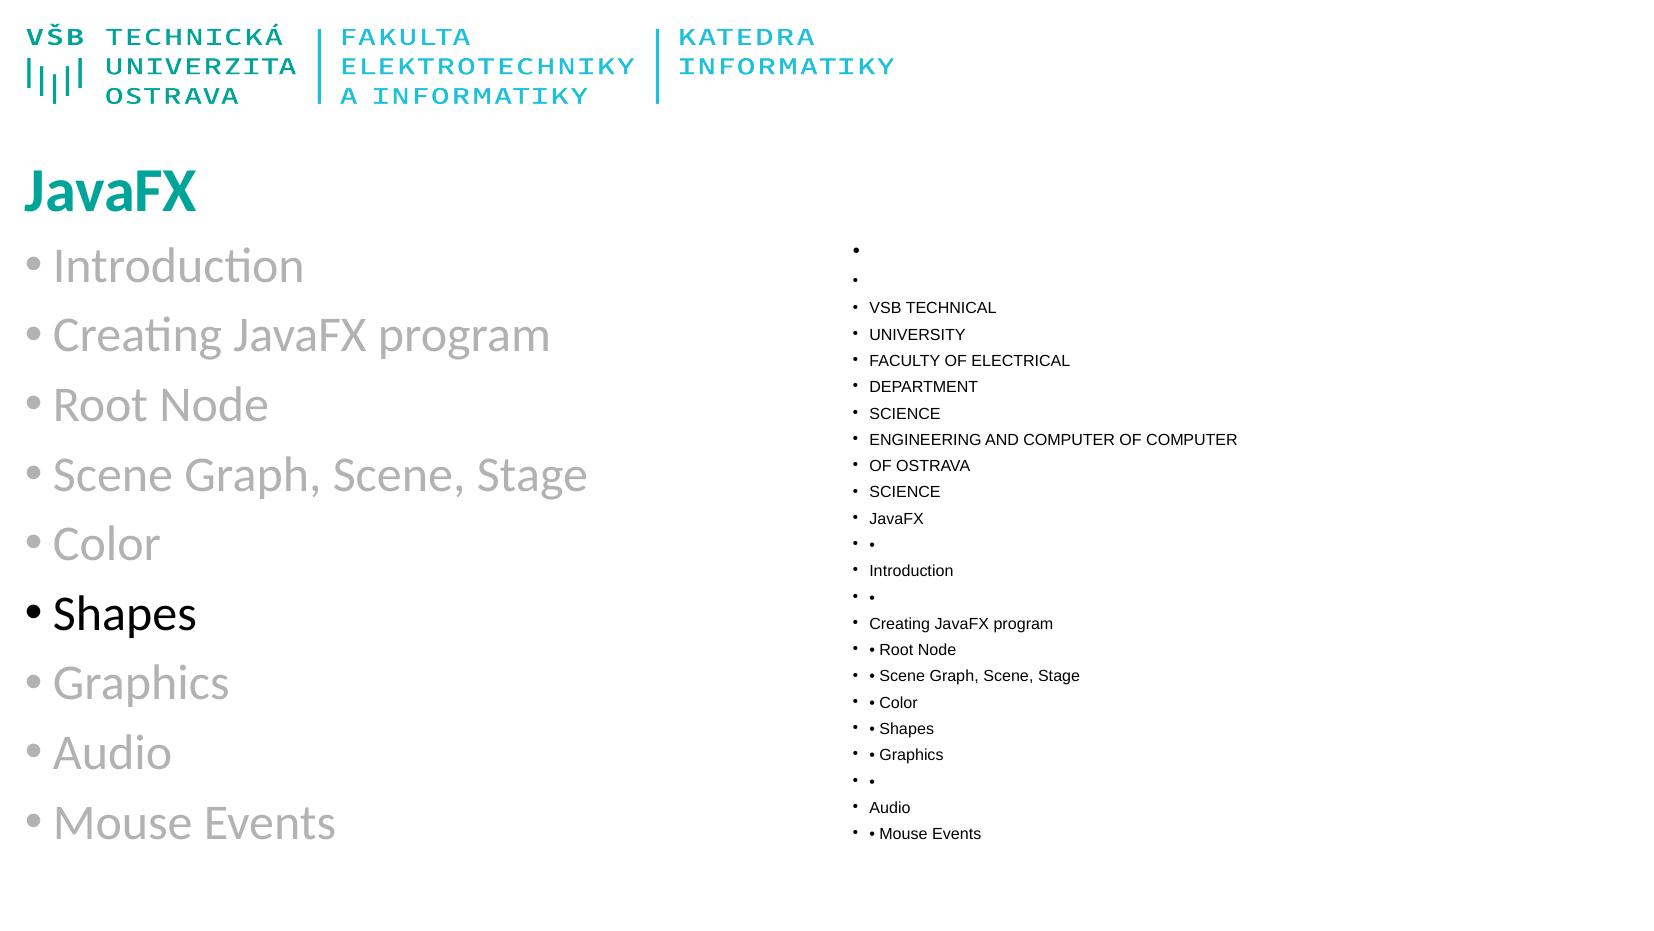

# JavaFX
Introduction
Creating JavaFX program
Root Node
Scene Graph, Scene, Stage
Color
Shapes
Graphics
Audio
Mouse Events
﻿
VSB TECHNICAL
UNIVERSITY
FACULTY OF ELECTRICAL
DEPARTMENT
SCIENCE
ENGINEERING AND COMPUTER OF COMPUTER
OF OSTRAVA
SCIENCE
JavaFX
•
Introduction
•
Creating JavaFX program
• Root Node
• Scene Graph, Scene, Stage
• Color
• Shapes
• Graphics
•
Audio
• Mouse Events